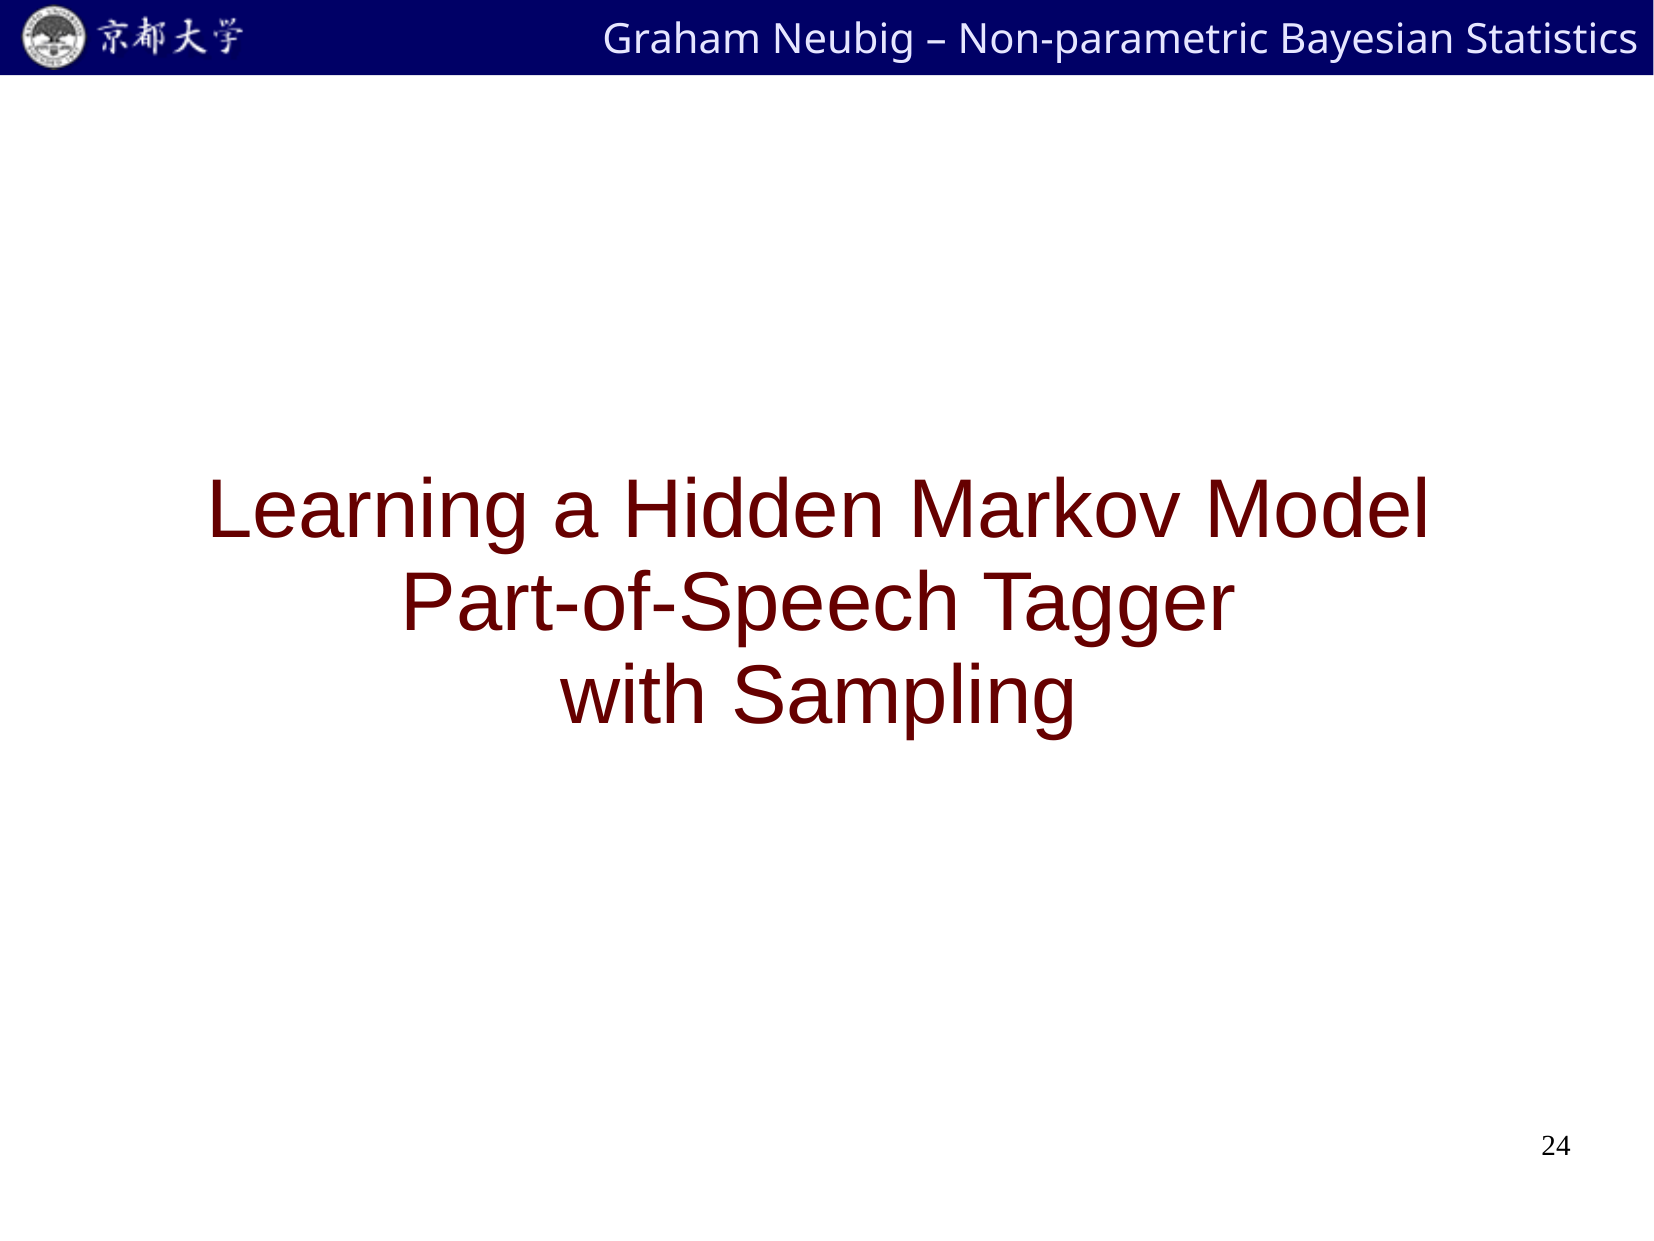

# Learning a Hidden Markov Model Part-of-Speech Tagger with Sampling
24